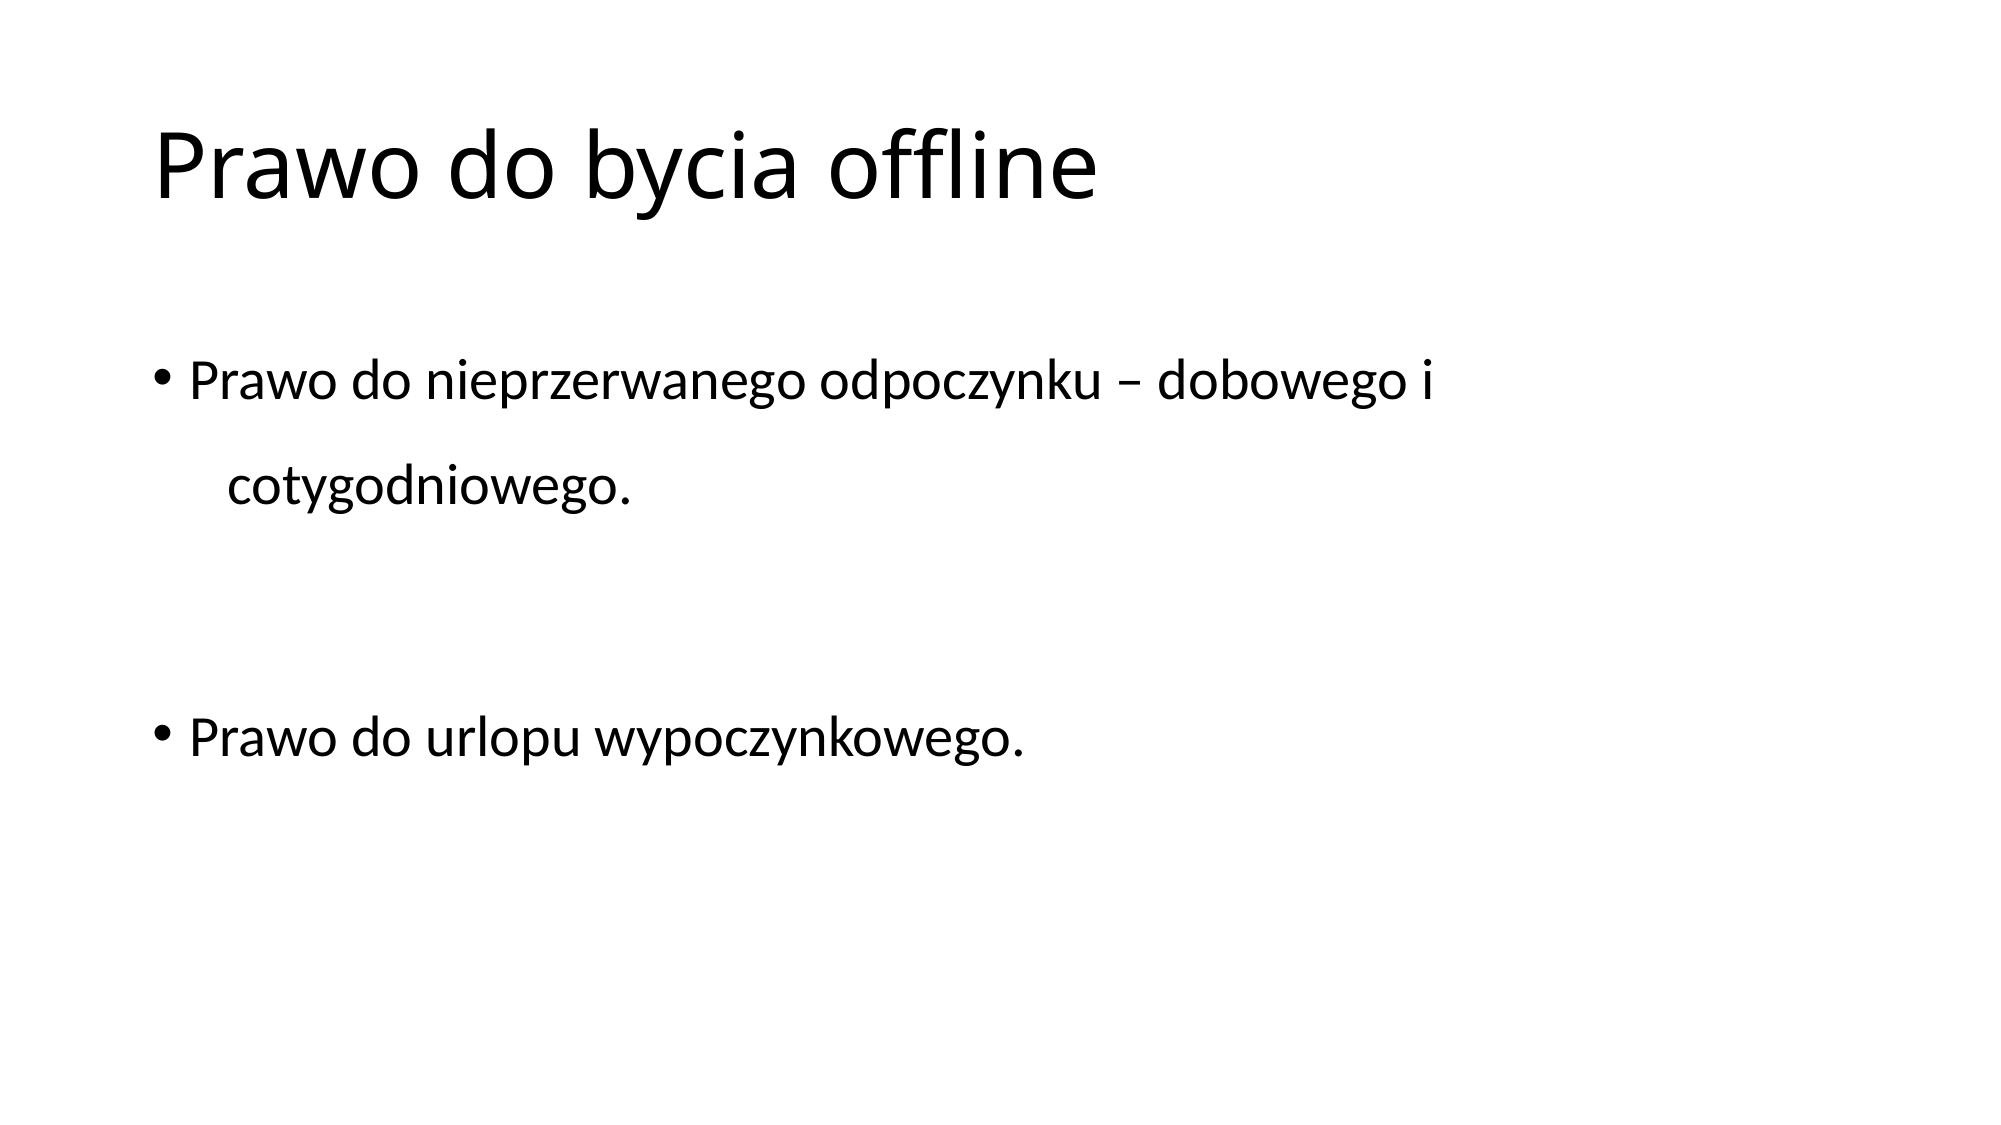

# Prawo do bycia offline
Prawo do nieprzerwanego odpoczynku – dobowego i cotygodniowego.
Prawo do urlopu wypoczynkowego.